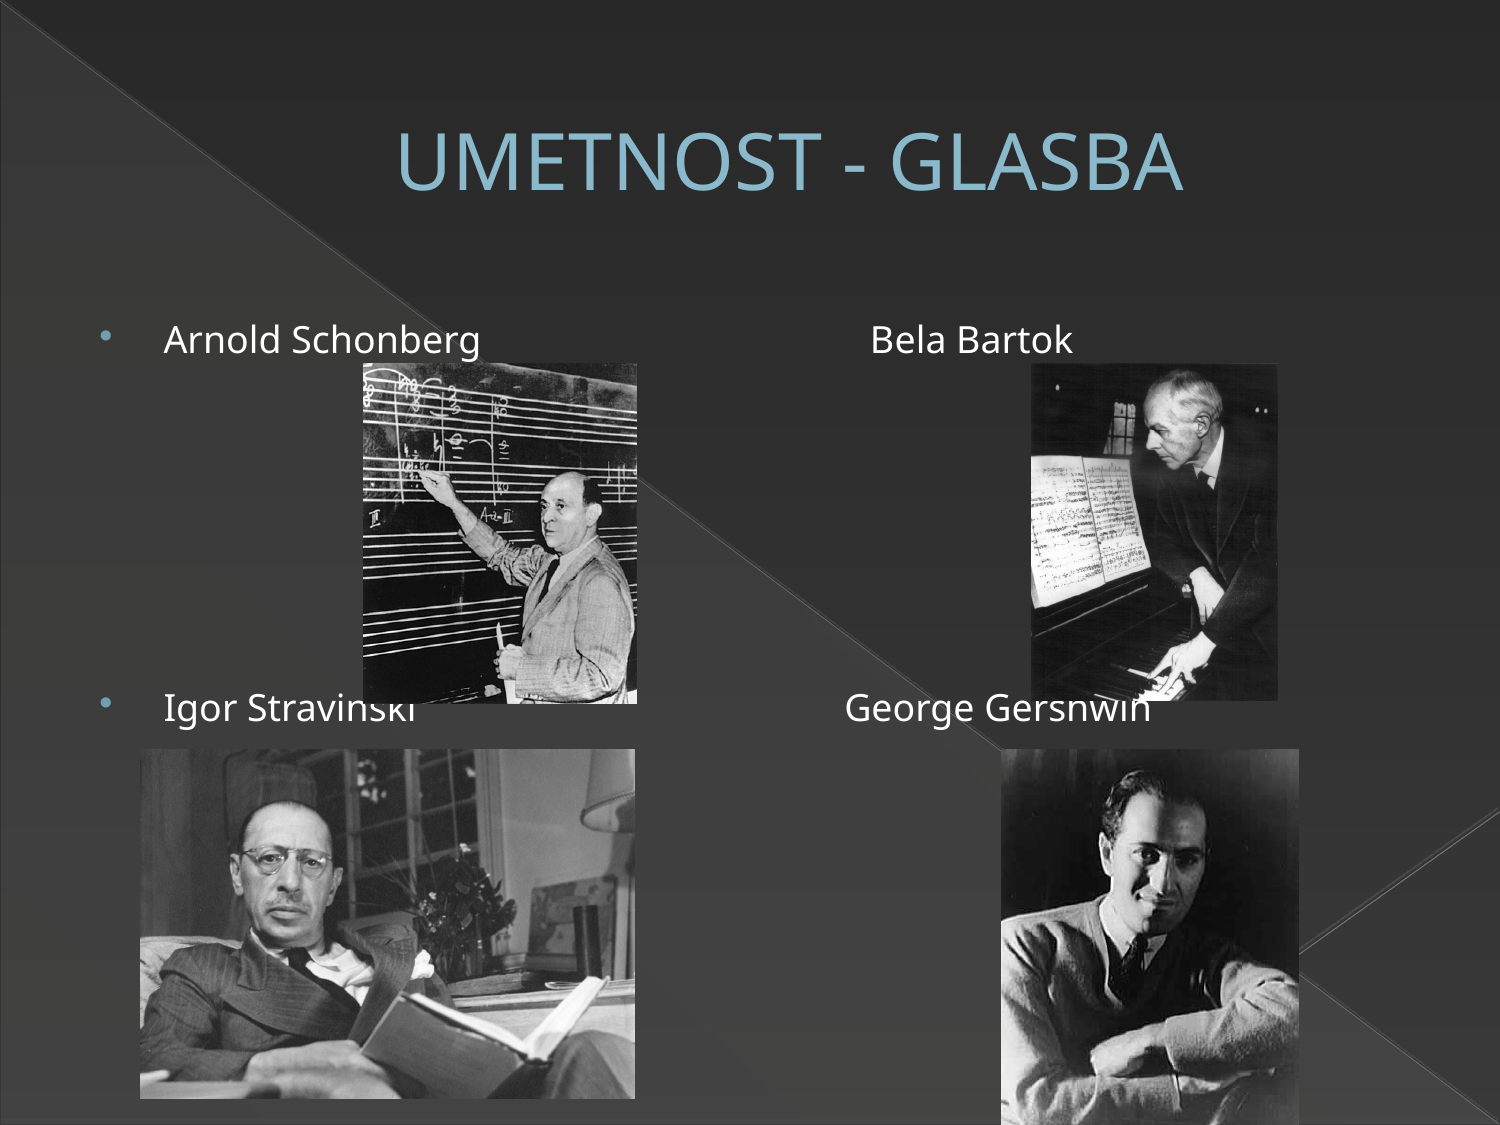

# UMETNOST - GLASBA
Arnold Schonberg Bela Bartok
Igor Stravinski George Gershwin